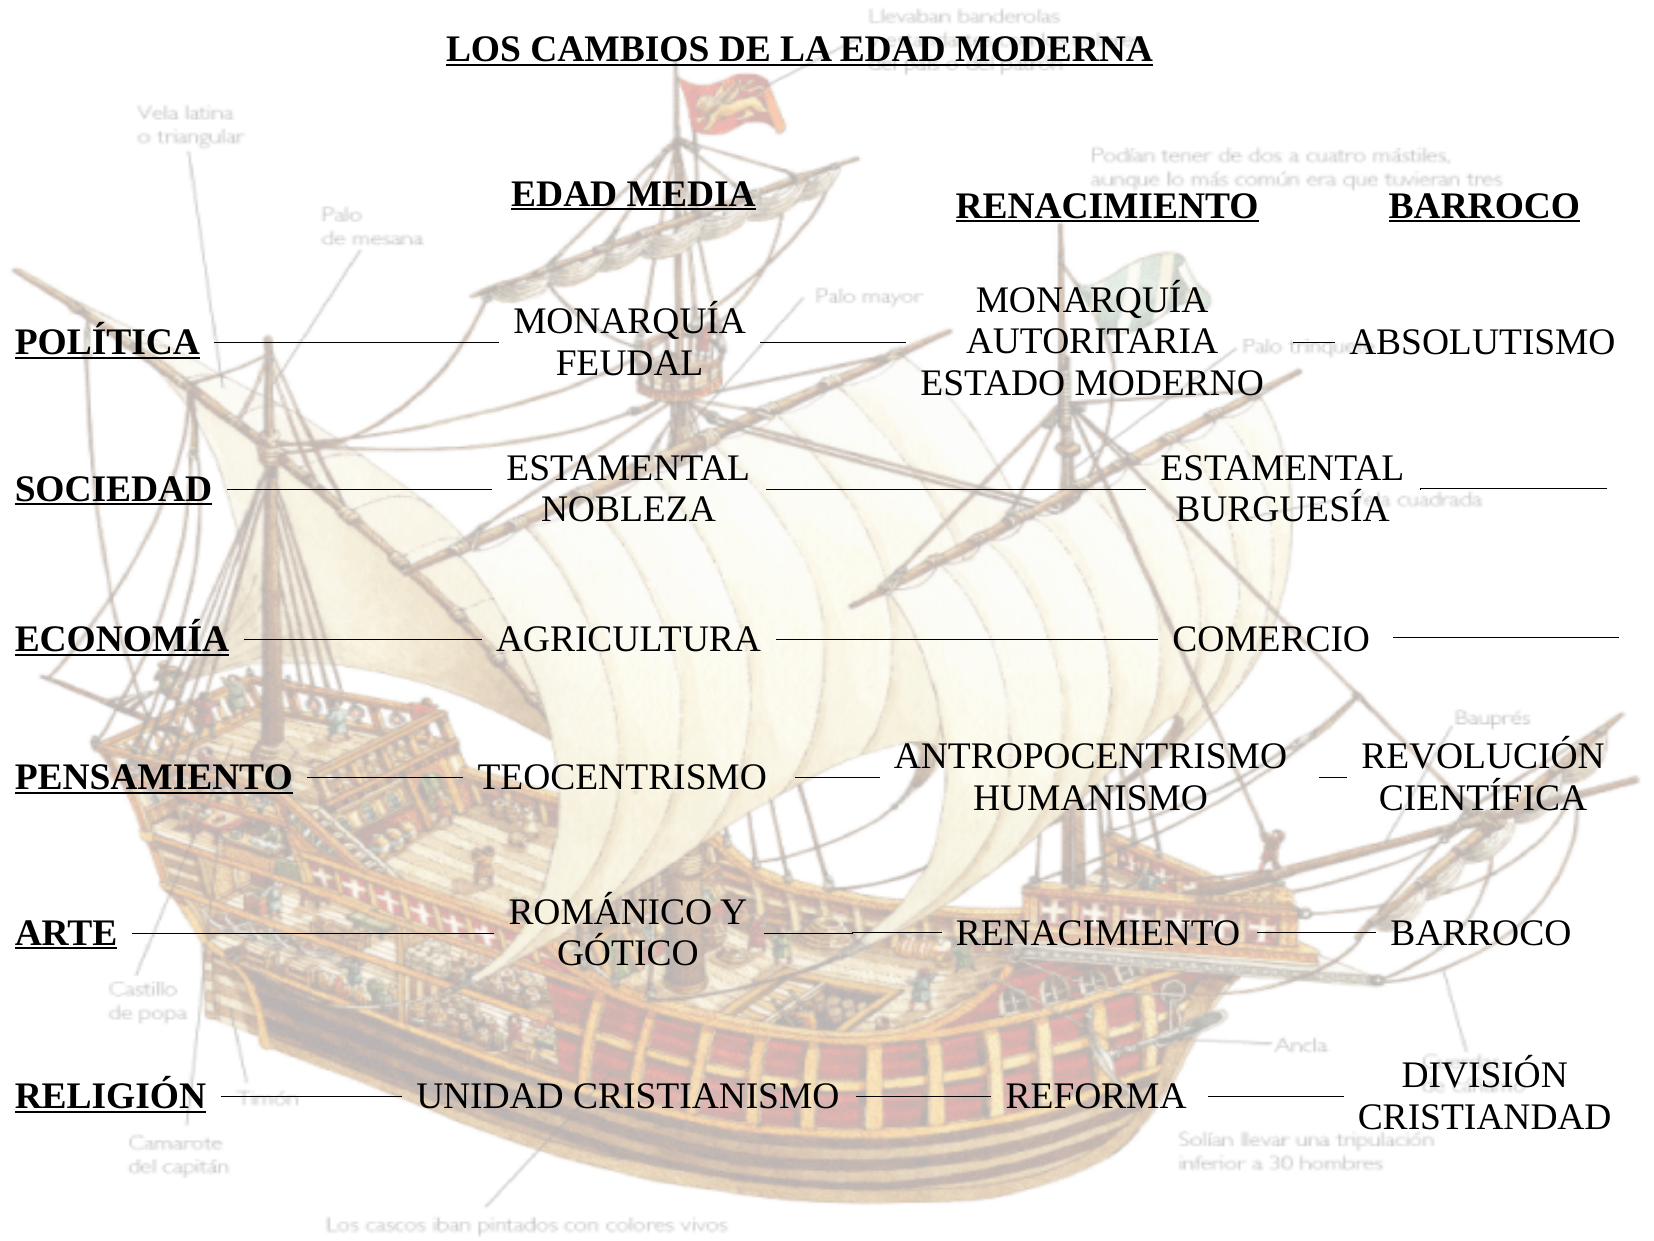

LOS CAMBIOS DE LA EDAD MODERNA
EDAD MEDIA
RENACIMIENTO
BARROCO
MONARQUÍA
AUTORITARIA
ESTADO MODERNO
MONARQUÍA
FEUDAL
POLÍTICA
ABSOLUTISMO
ESTAMENTAL
NOBLEZA
ESTAMENTAL
BURGUESÍA
SOCIEDAD
ECONOMÍA
AGRICULTURA
COMERCIO
ANTROPOCENTRISMO
HUMANISMO
REVOLUCIÓN
CIENTÍFICA
PENSAMIENTO
TEOCENTRISMO
ROMÁNICO Y
GÓTICO
ARTE
RENACIMIENTO
BARROCO
DIVISIÓN
CRISTIANDAD
RELIGIÓN
UNIDAD CRISTIANISMO
REFORMA